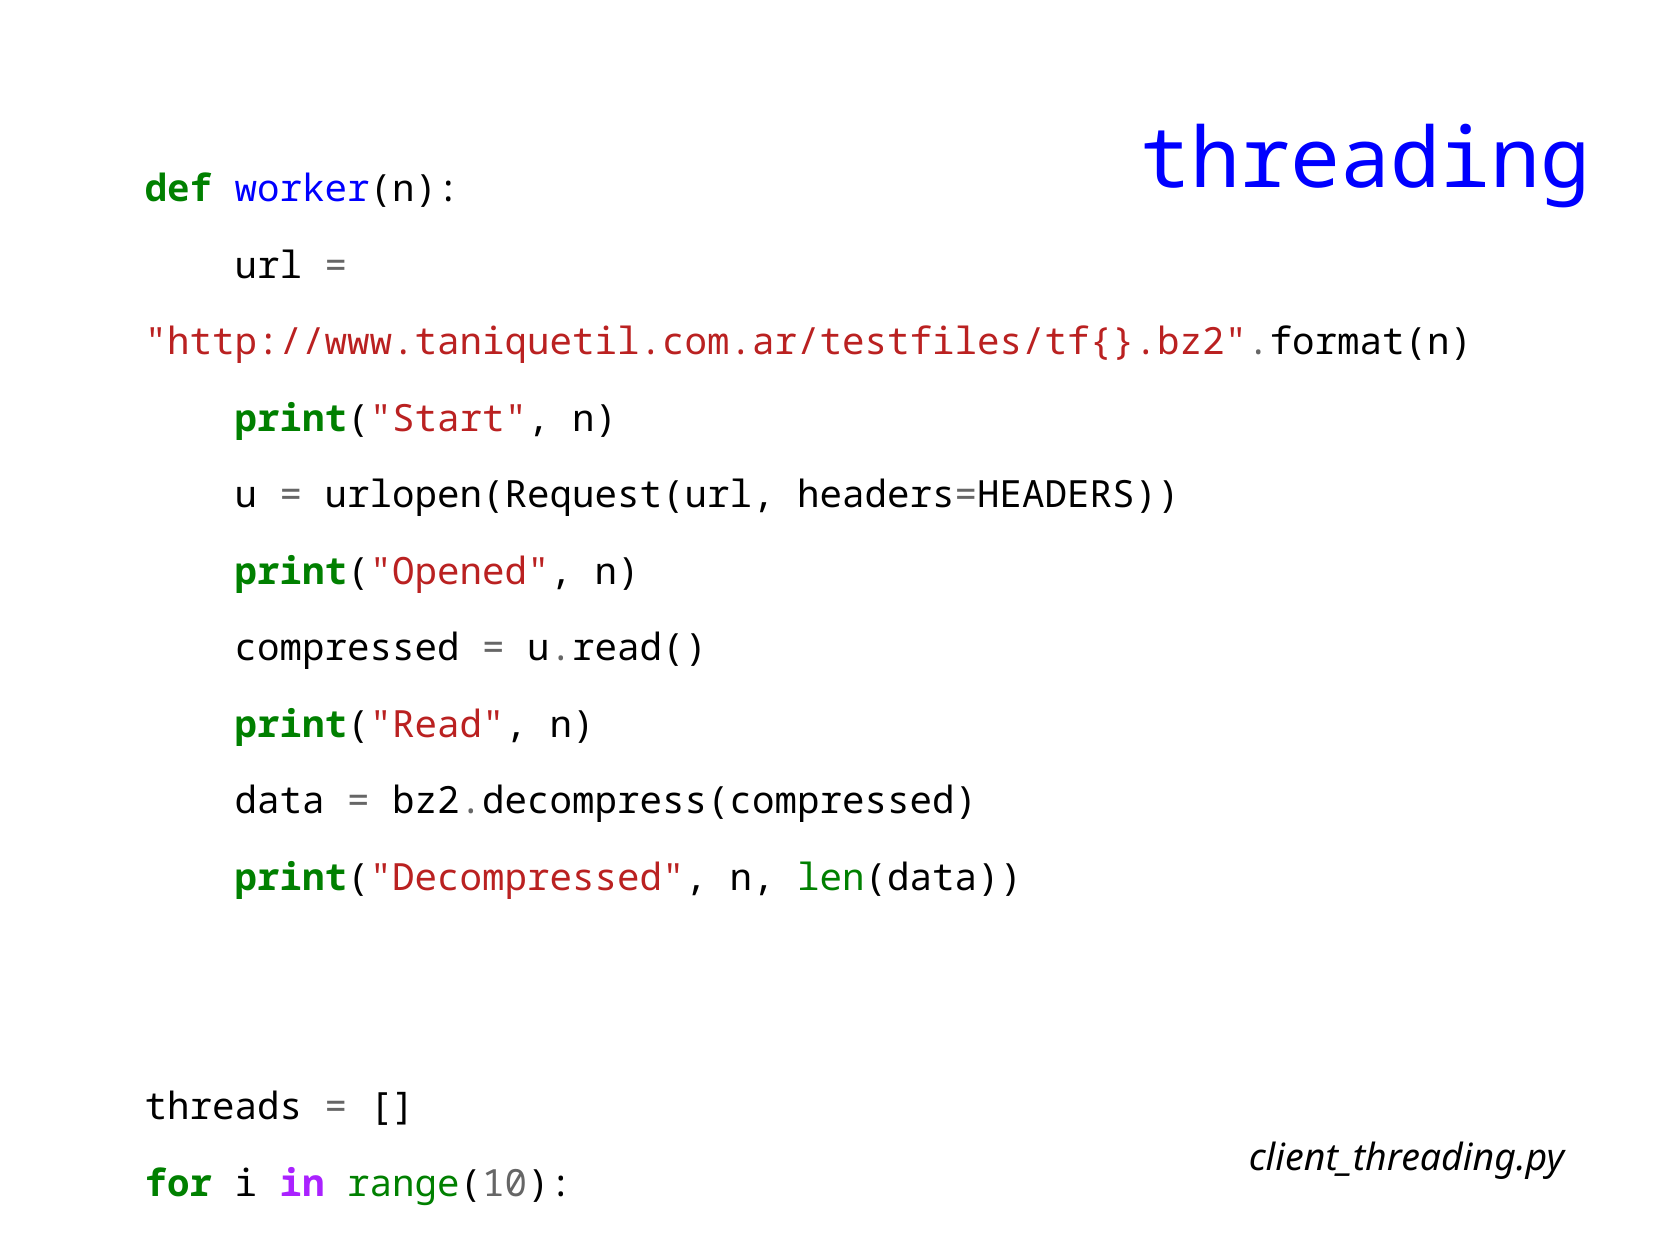

threading
def worker(n):
 url = "http://www.taniquetil.com.ar/testfiles/tf{}.bz2".format(n)
 print("Start", n)
 u = urlopen(Request(url, headers=HEADERS))
 print("Opened", n)
 compressed = u.read()
 print("Read", n)
 data = bz2.decompress(compressed)
 print("Decompressed", n, len(data))
threads = []
for i in range(10):
 th = threading.Thread(target=worker, args=(i,))
 th.start()
 threads.append(th)
for th in threads:
 th.join()
print("Done")
client_threading.py